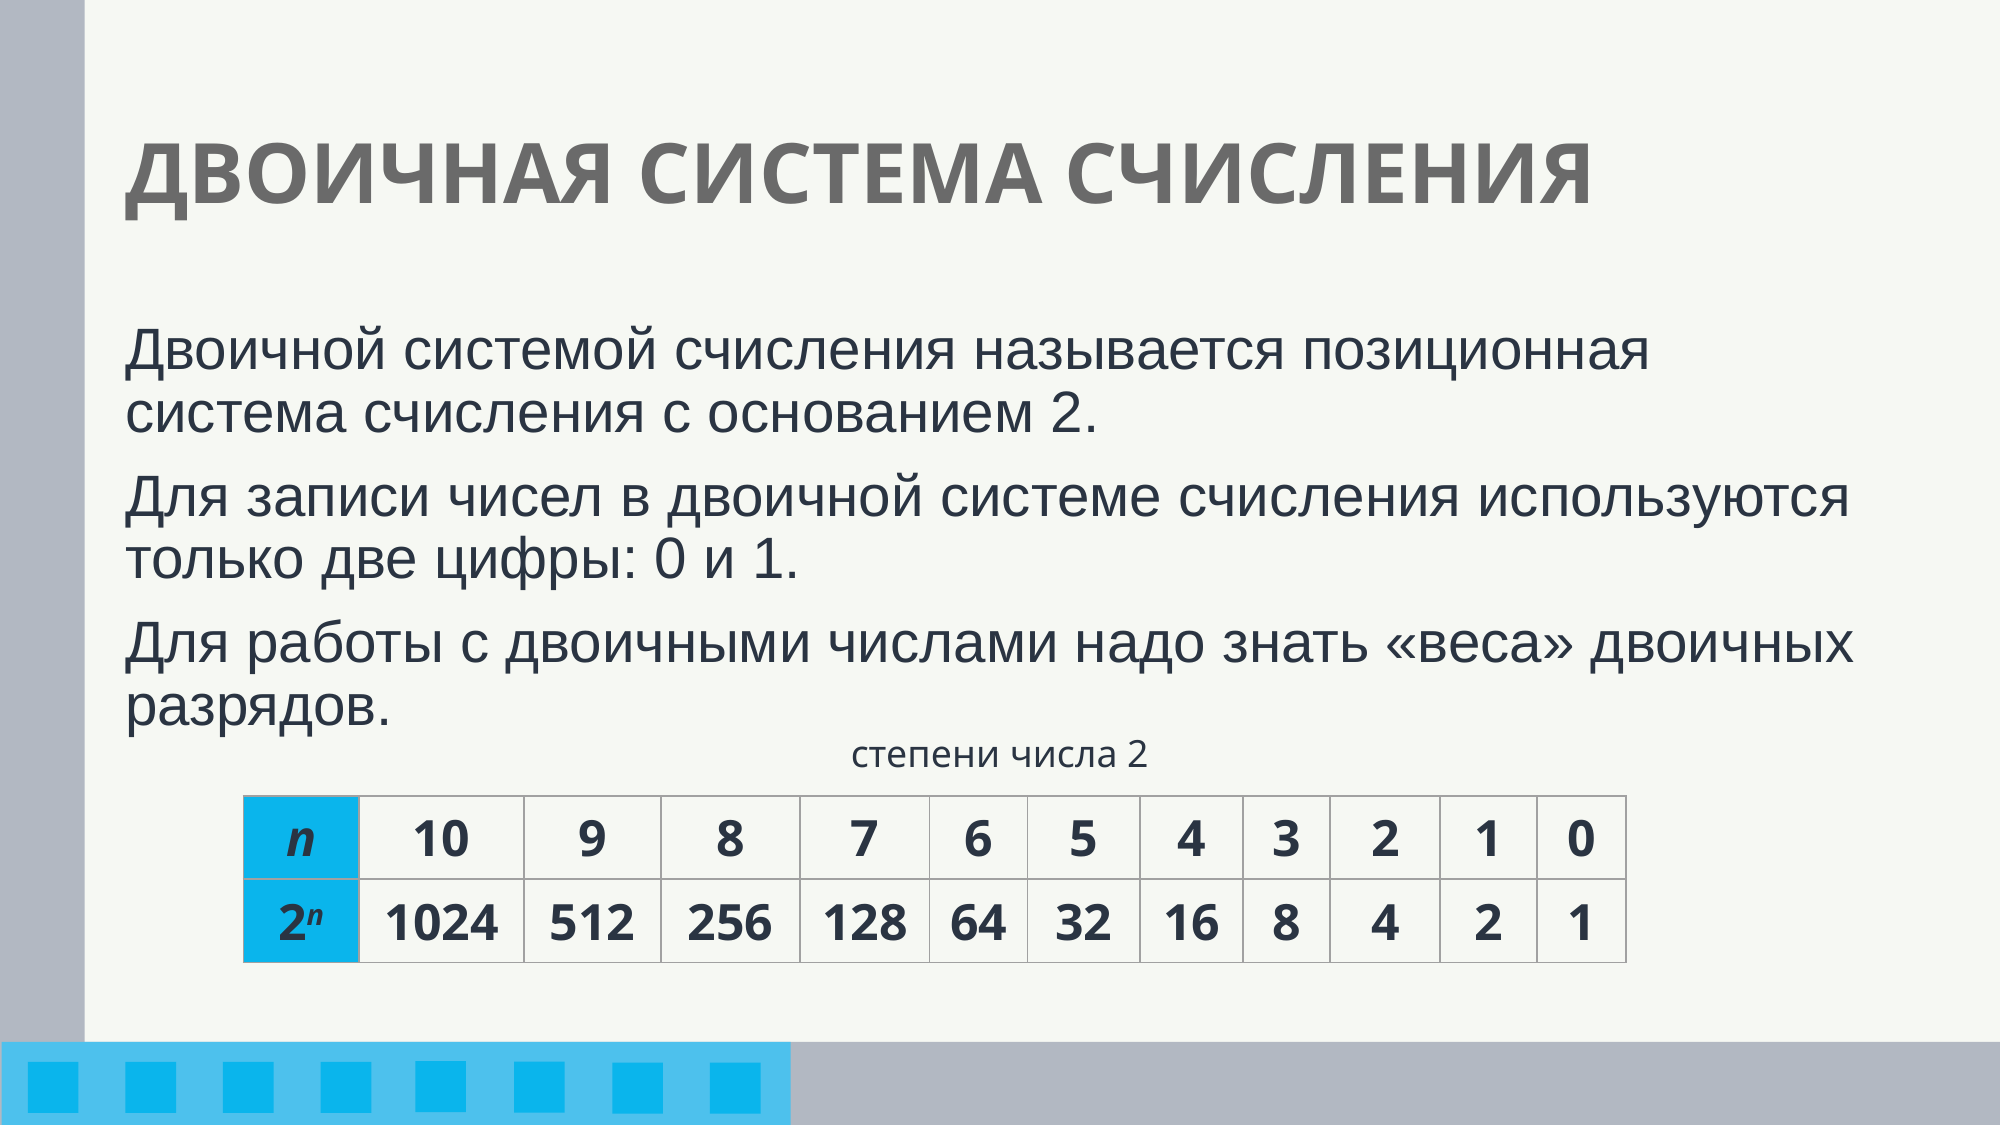

# ДВОИЧНАЯ СИСТЕМА СЧИСЛЕНИЯ
Двоичной системой счисления называется позиционная система счисления с основанием 2.
Для записи чисел в двоичной системе счисления используются только две цифры: 0 и 1.
Для работы с двоичными числами надо знать «веса» двоич­ных разрядов.
степени числа 2
| n | 10 | 9 | 8 | 7 | 6 | 5 | 4 | 3 | 2 | 1 | 0 |
| --- | --- | --- | --- | --- | --- | --- | --- | --- | --- | --- | --- |
| 2n | 1024 | 512 | 256 | 128 | 64 | 32 | 16 | 8 | 4 | 2 | 1 |